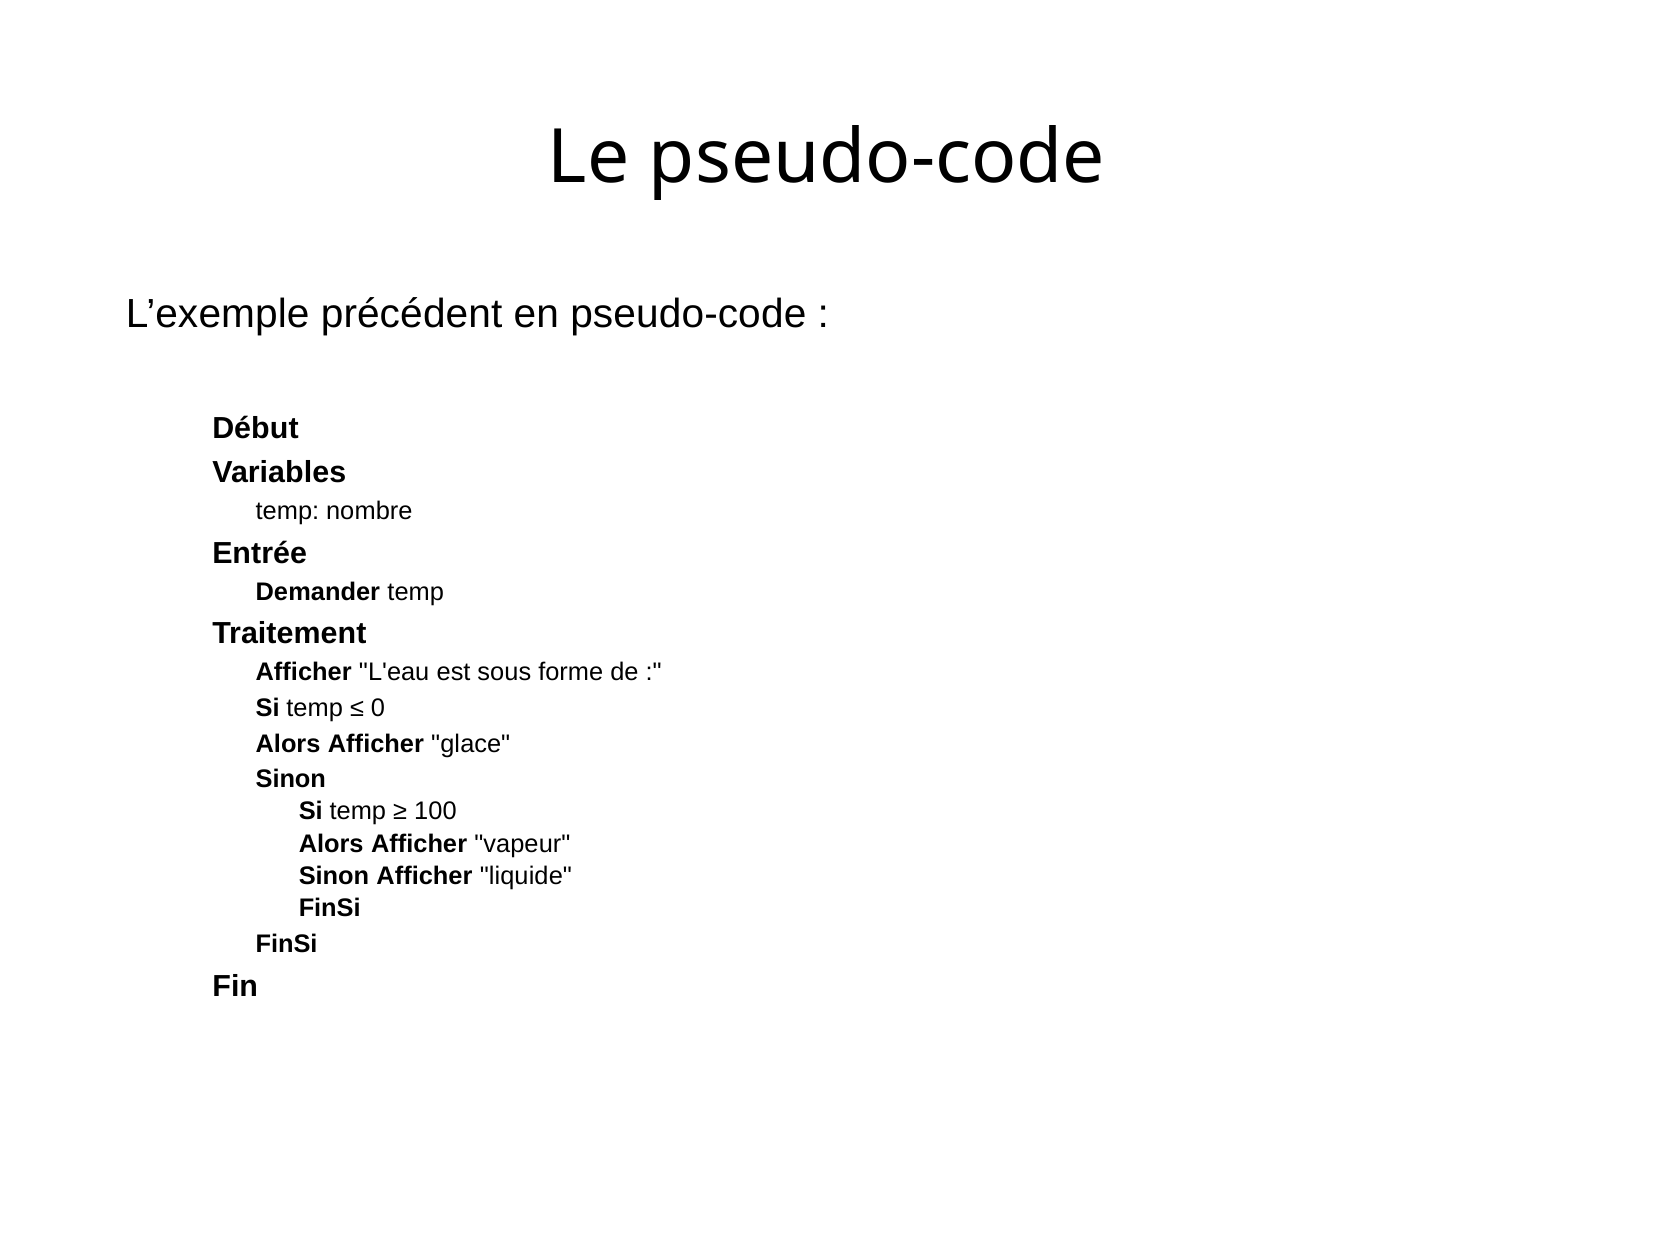

# Le pseudo-code
L’exemple précédent en pseudo-code :
Début
Variables
temp: nombre
Entrée
Demander temp
Traitement
Afficher "L'eau est sous forme de :"
Si temp ≤ 0
Alors Afficher "glace"
Sinon
Si temp ≥ 100
Alors Afficher "vapeur"
Sinon Afficher "liquide"
FinSi
FinSi
Fin